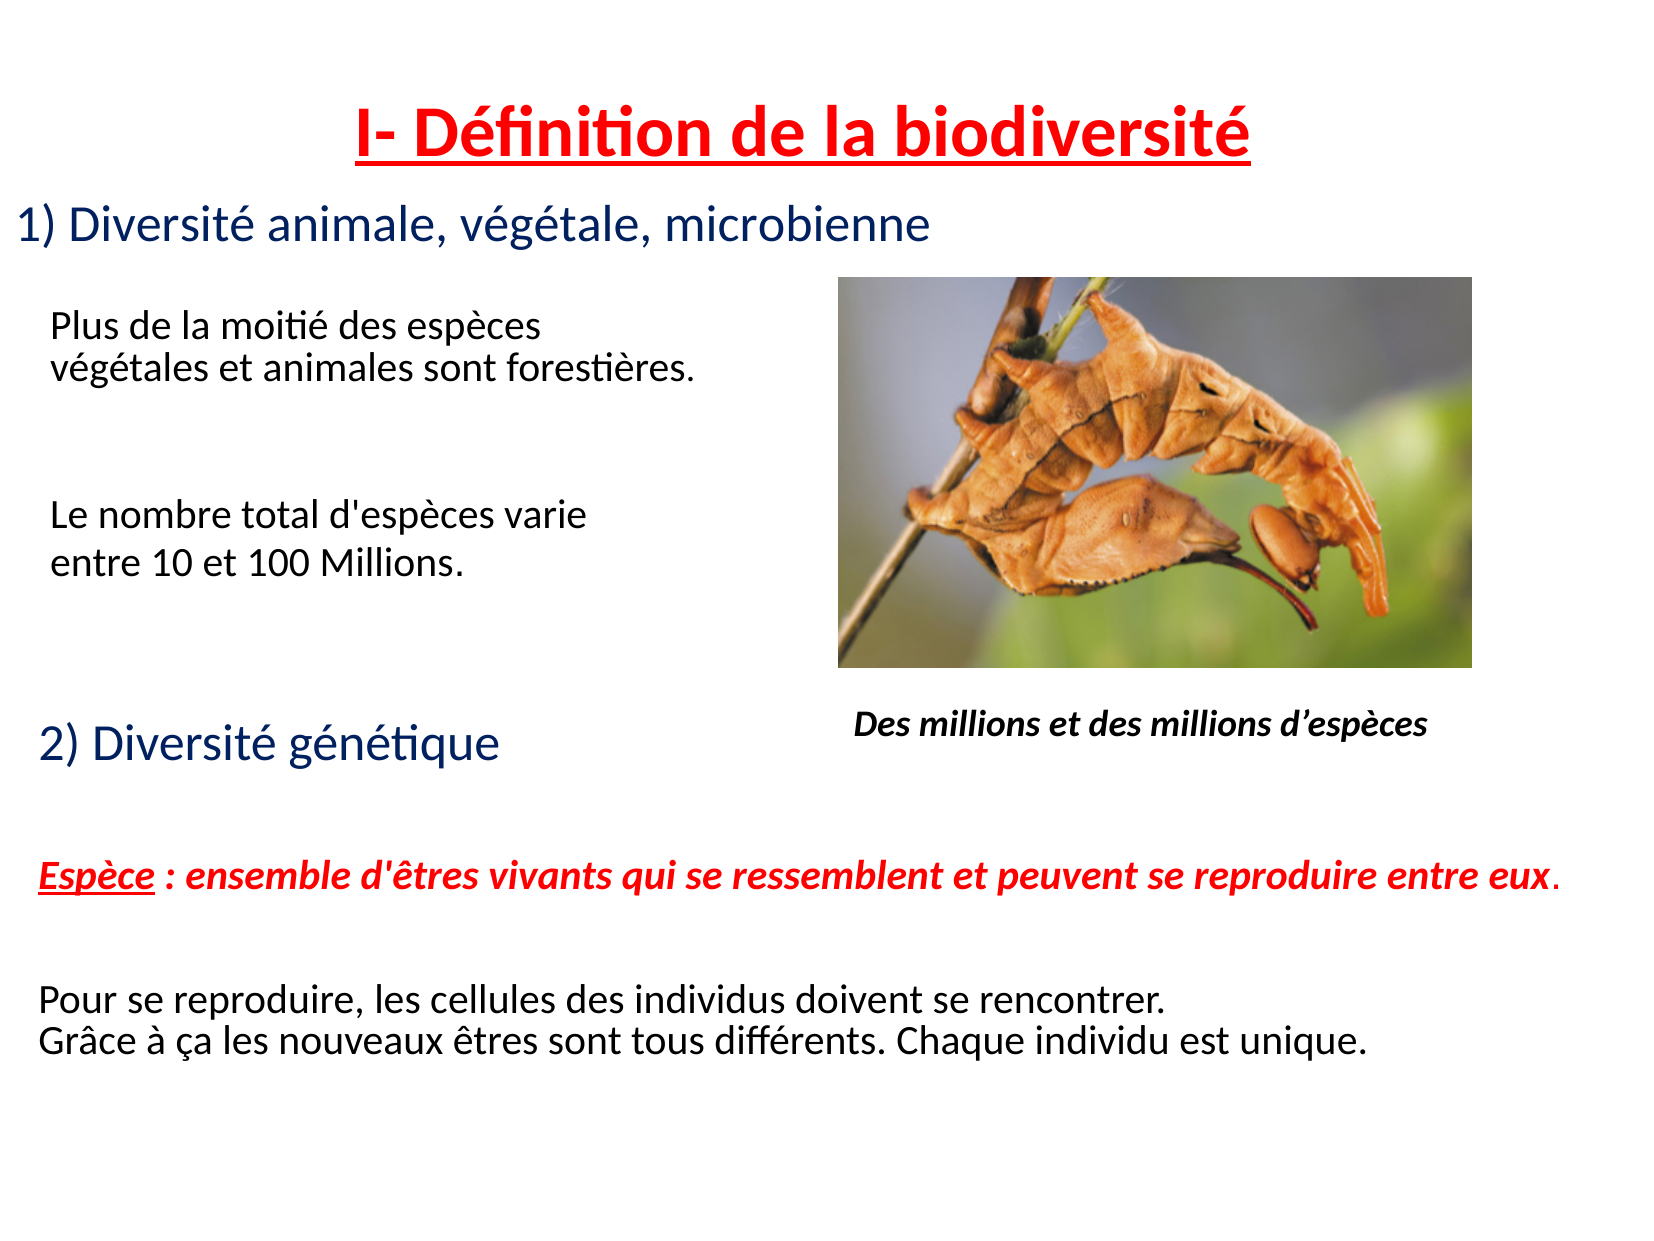

# I- Définition de la biodiversité
1) Diversité animale, végétale, microbienne
Plus de la moitié des espèces végétales et animales sont forestières.
Le nombre total d'espèces varie entre 10 et 100 Millions.
Des millions et des millions d’espèces
2) Diversité génétique
Espèce : ensemble d'êtres vivants qui se ressemblent et peuvent se reproduire entre eux.
Pour se reproduire, les cellules des individus doivent se rencontrer.
Grâce à ça les nouveaux êtres sont tous différents. Chaque individu est unique.